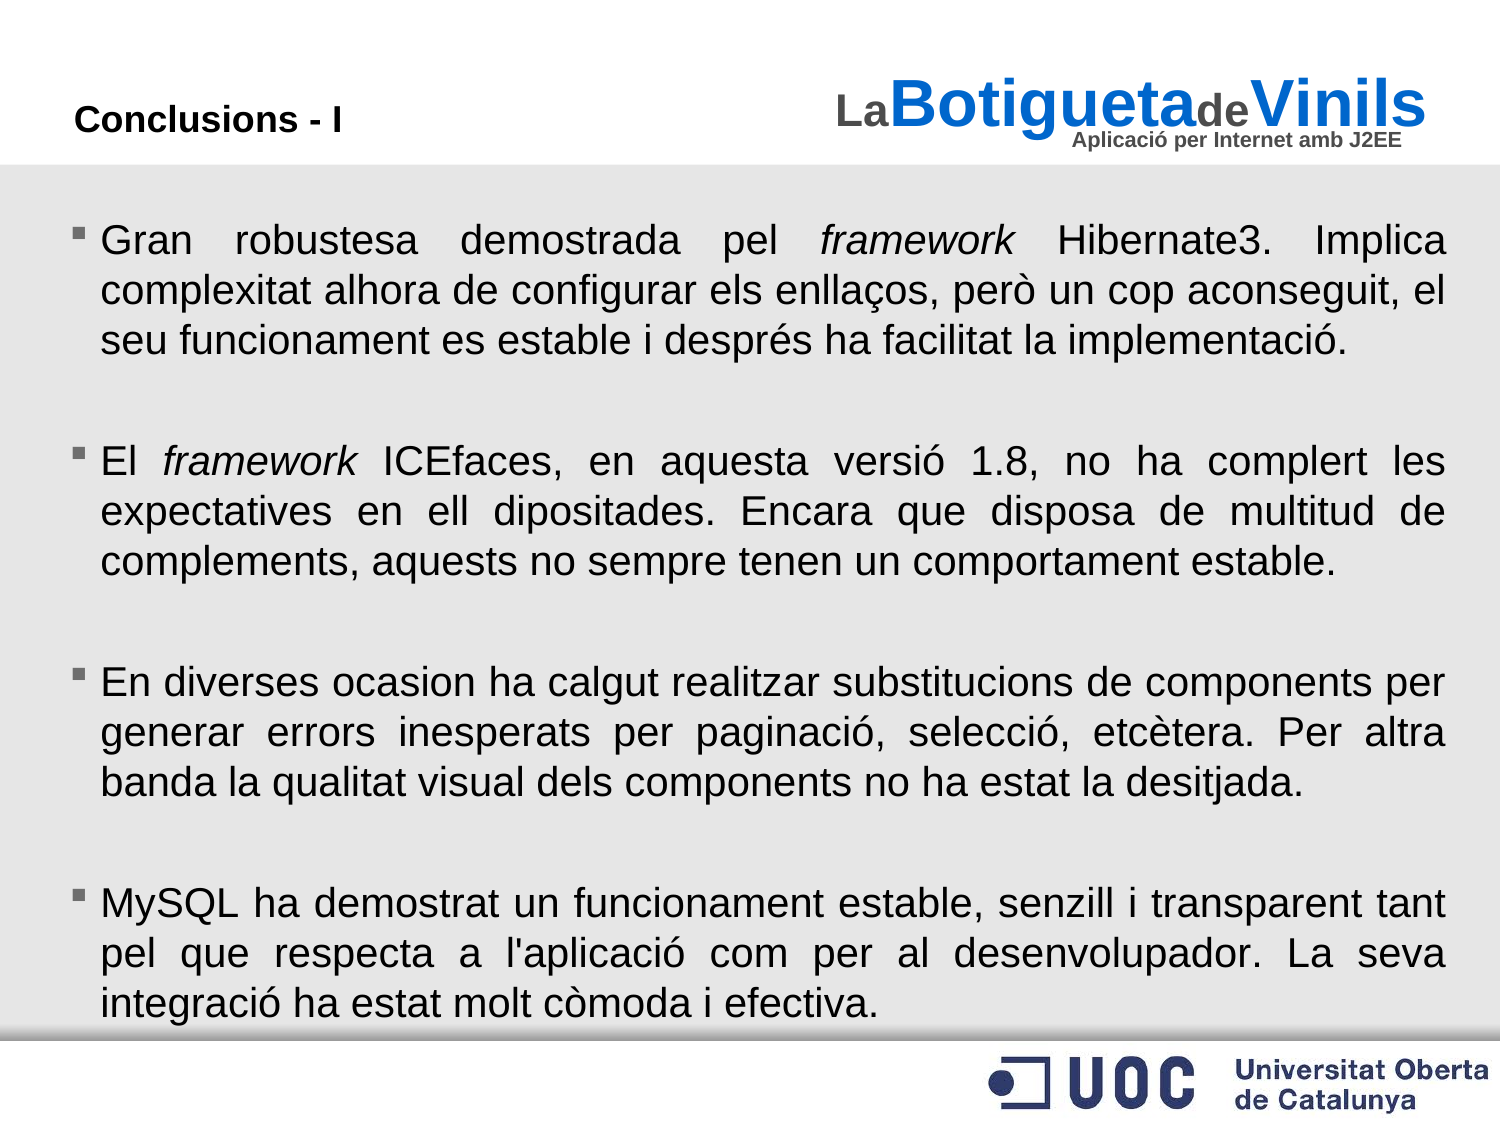

# LaBotiguetadeVinils
Conclusions - I
Aplicació per Internet amb J2EE
Gran robustesa demostrada pel framework Hibernate3. Implica complexitat alhora de configurar els enllaços, però un cop aconseguit, el seu funcionament es estable i després ha facilitat la implementació.
El framework ICEfaces, en aquesta versió 1.8, no ha complert les expectatives en ell dipositades. Encara que disposa de multitud de complements, aquests no sempre tenen un comportament estable.
En diverses ocasion ha calgut realitzar substitucions de components per generar errors inesperats per paginació, selecció, etcètera. Per altra banda la qualitat visual dels components no ha estat la desitjada.
MySQL ha demostrat un funcionament estable, senzill i transparent tant pel que respecta a l'aplicació com per al desenvolupador. La seva integració ha estat molt còmoda i efectiva.
Here comes your footer